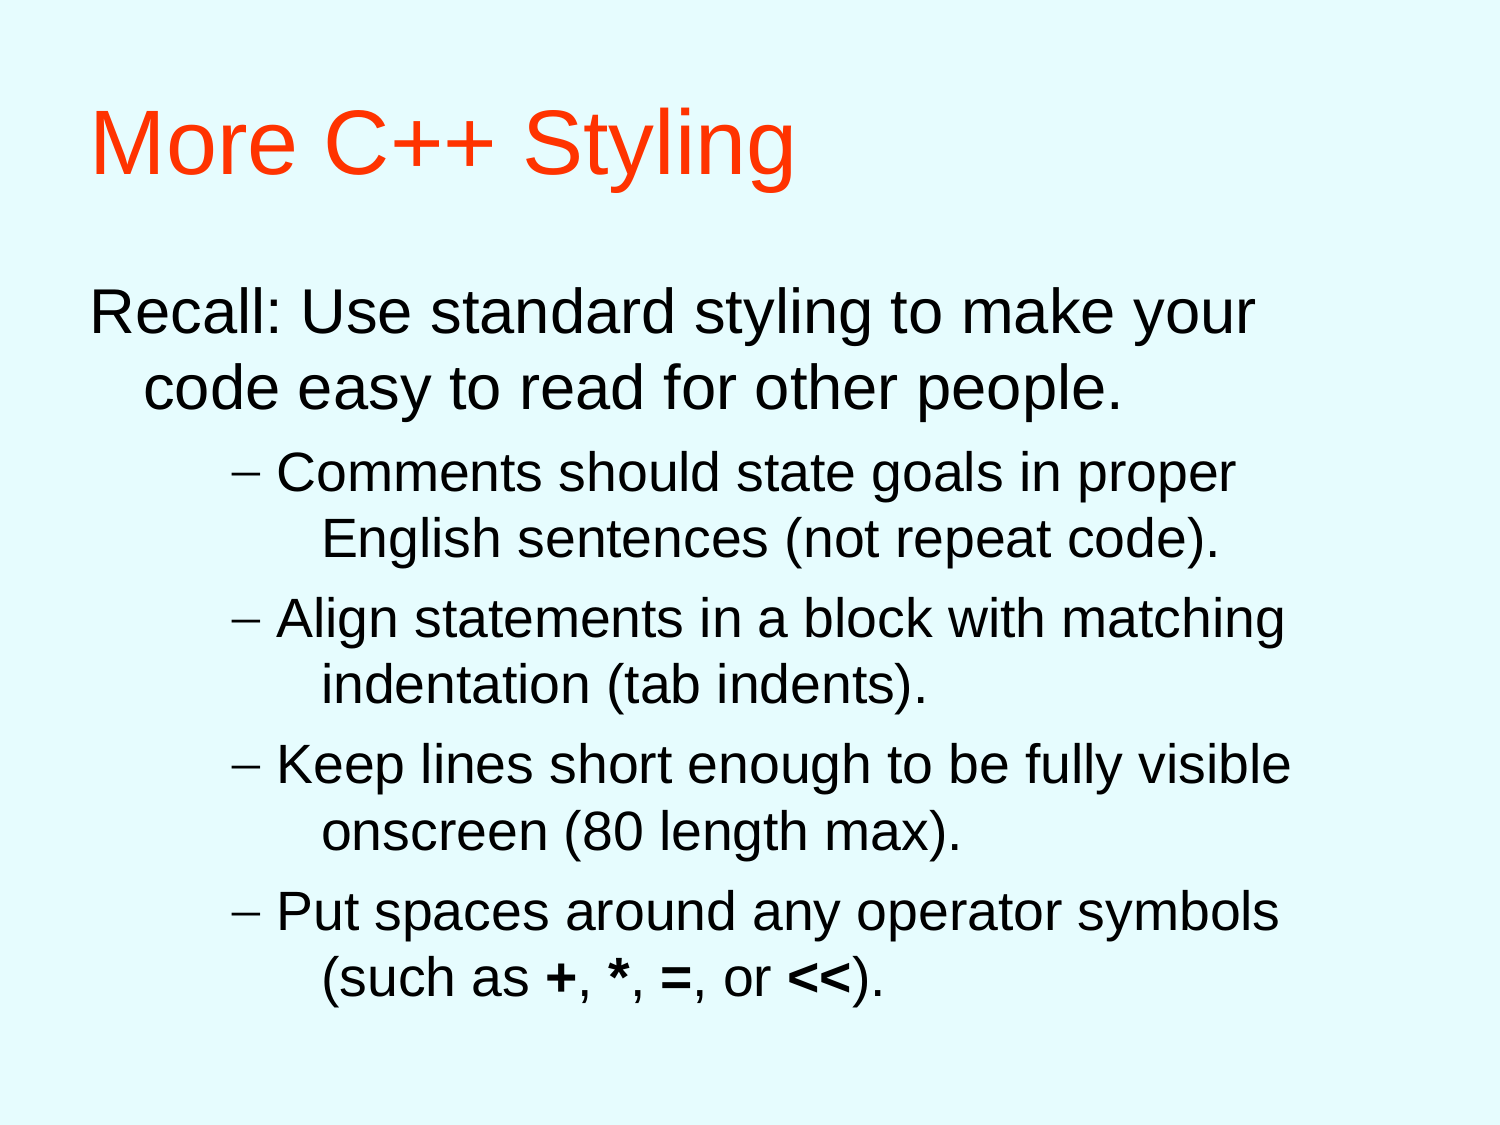

# More C++ Styling
Recall: Use standard styling to make your code easy to read for other people.
Comments should state goals in proper English sentences (not repeat code).
Align statements in a block with matching indentation (tab indents).
Keep lines short enough to be fully visible onscreen (80 length max).
Put spaces around any operator symbols (such as +, *, =, or <<).